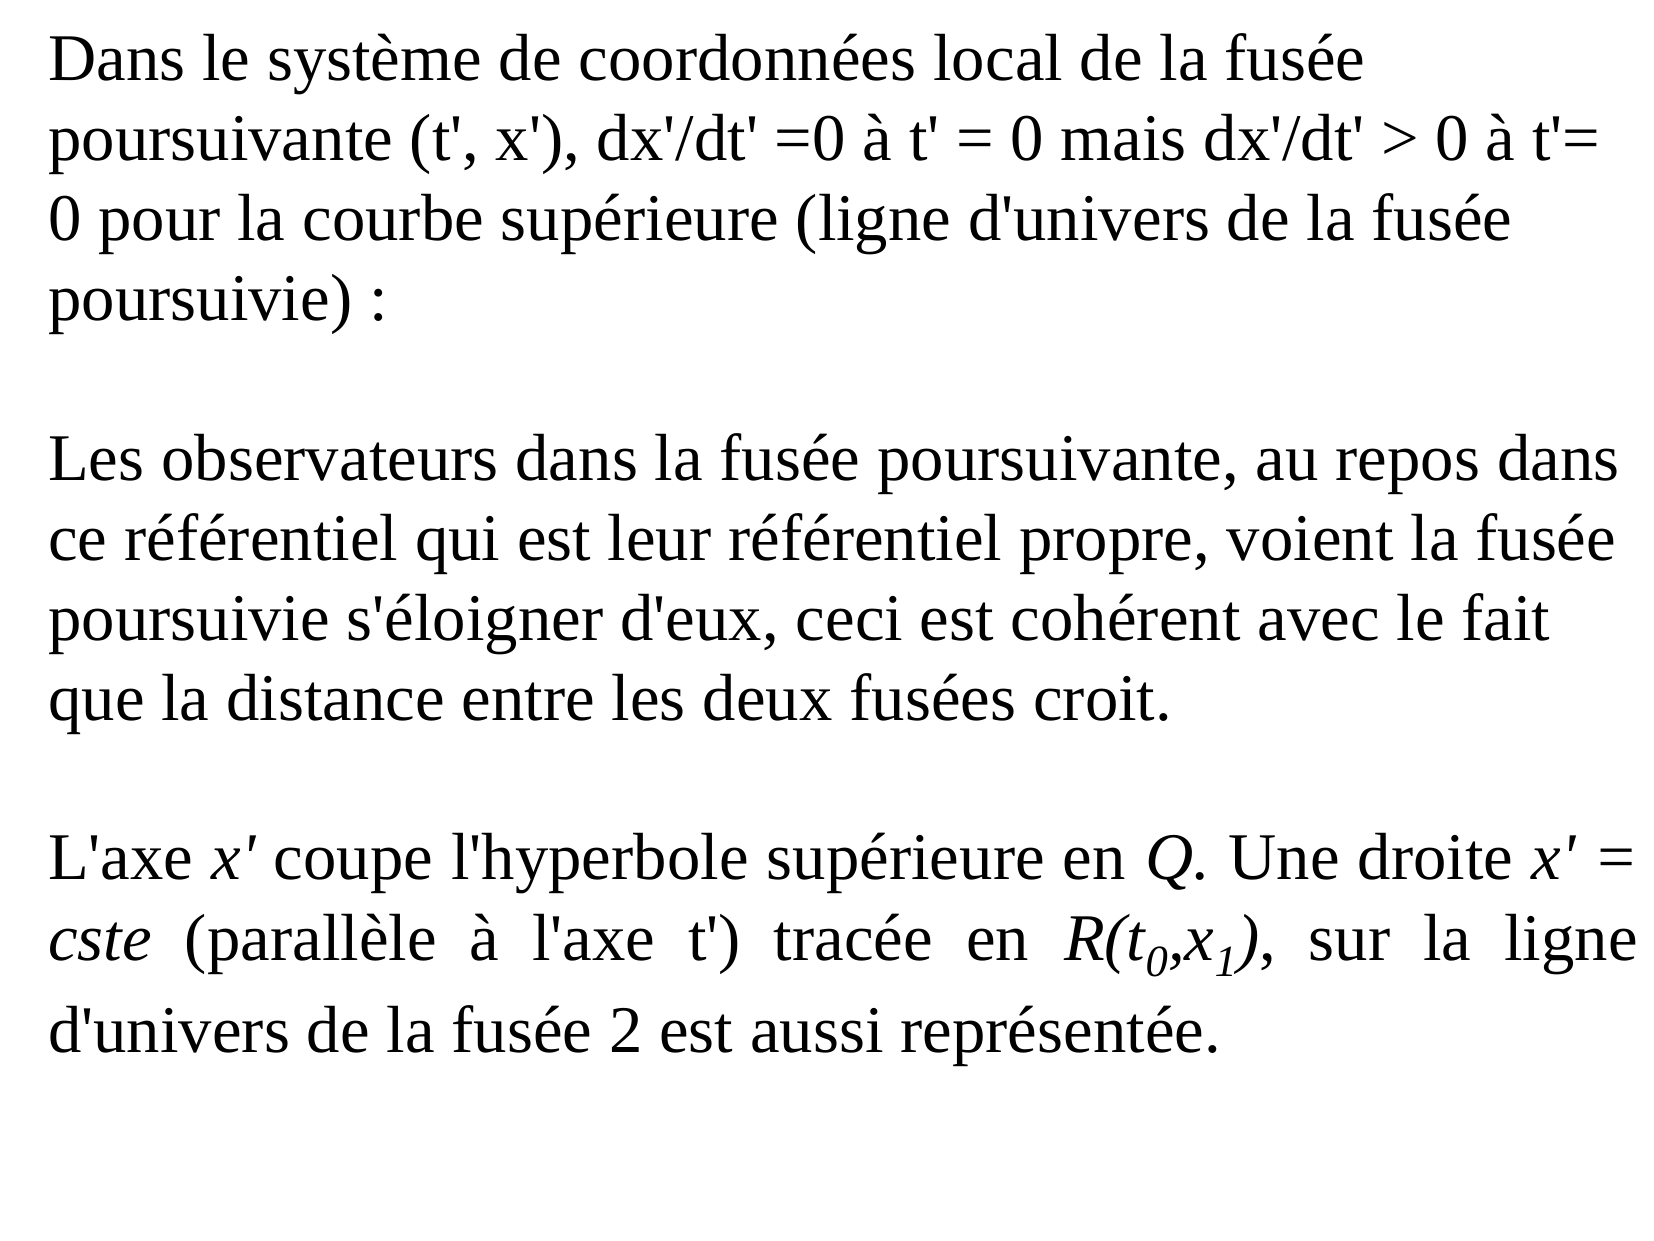

Dans le système de coordonnées local de la fusée poursuivante (t', x'), dx'/dt' =0 à t' = 0 mais dx'/dt' > 0 à t'= 0 pour la courbe supérieure (ligne d'univers de la fusée poursuivie) :
Les observateurs dans la fusée poursuivante, au repos dans ce référentiel qui est leur référentiel propre, voient la fusée poursuivie s'éloigner d'eux, ceci est cohérent avec le fait que la distance entre les deux fusées croit.
L'axe x' coupe l'hyperbole supérieure en Q. Une droite x' = cste (parallèle à l'axe t') tracée en R(t0,x1), sur la ligne d'univers de la fusée 2 est aussi représentée.